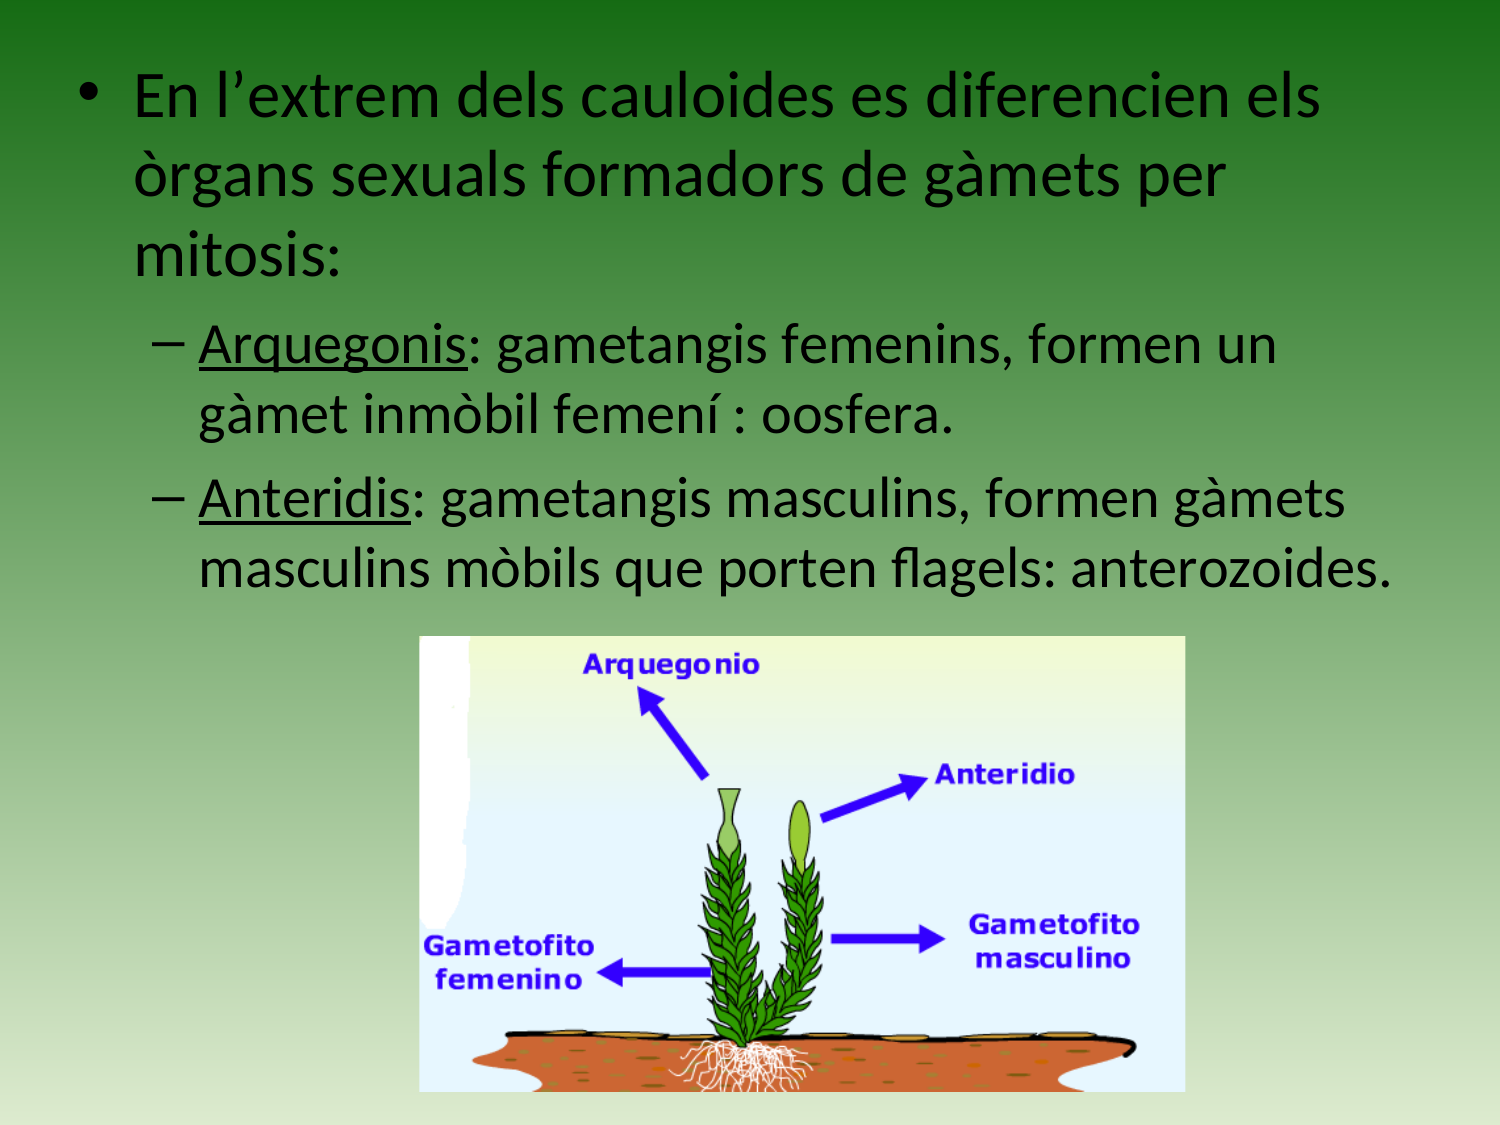

En l’extrem dels cauloides es diferencien els òrgans sexuals formadors de gàmets per mitosis:
Arquegonis: gametangis femenins, formen un gàmet inmòbil femení : oosfera.
Anteridis: gametangis masculins, formen gàmets masculins mòbils que porten flagels: anterozoides.